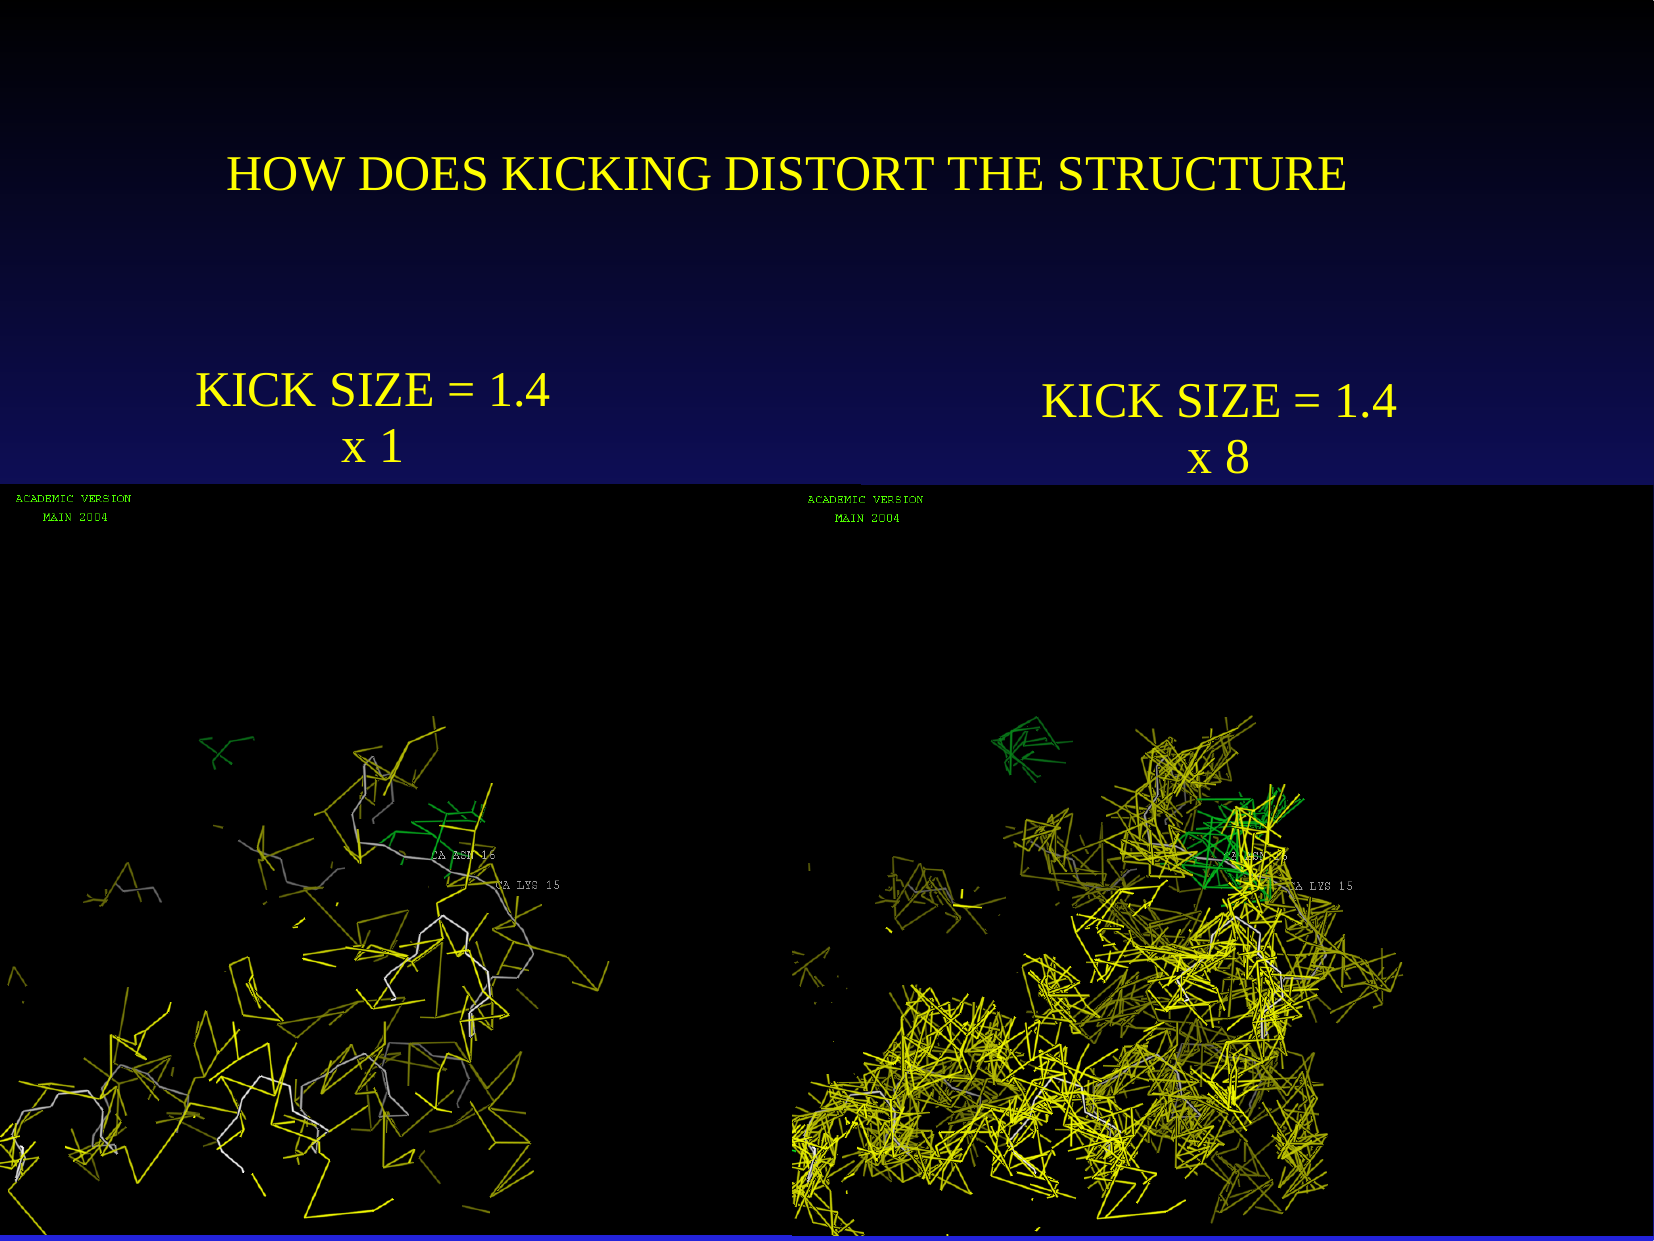

HOW DOES KICKING DISTORT THE STRUCTURE
KICK SIZE = 1.4
x 1
KICK SIZE = 1.4
x 8